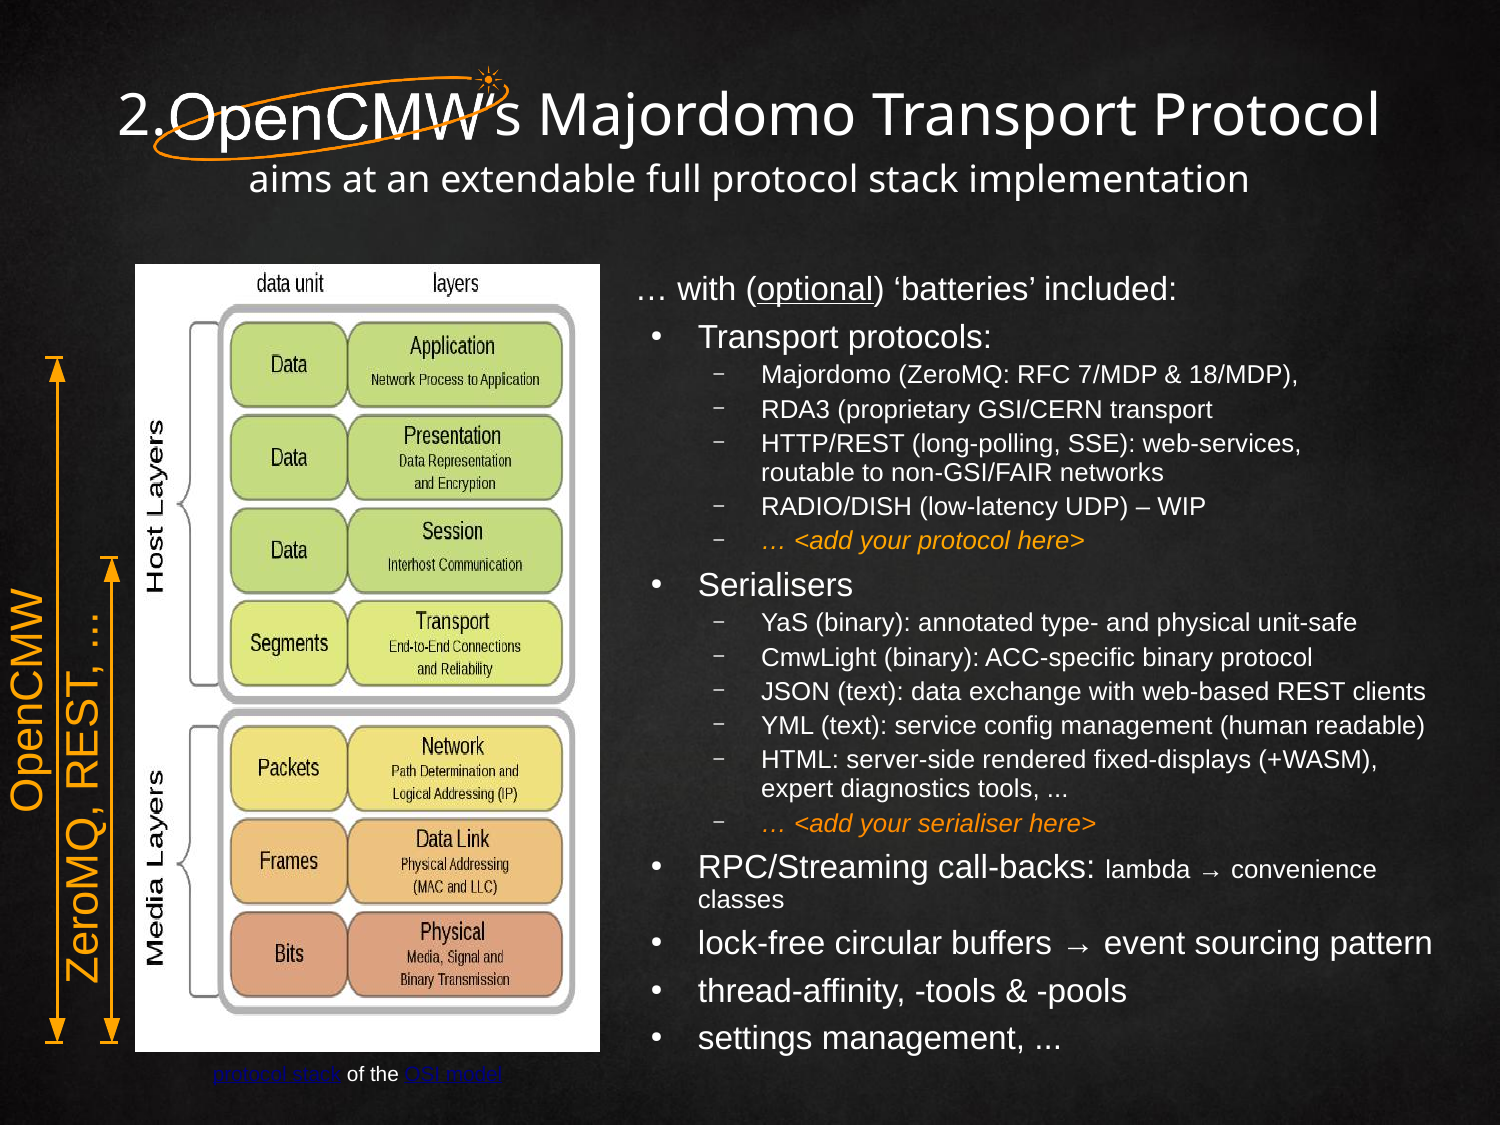

# 2. ‘s Majordomo Transport Protocol aims at an extendable full protocol stack implementation
… with (optional) ‘batteries’ included:
Transport protocols:
Majordomo (ZeroMQ: RFC 7/MDP & 18/MDP),
RDA3 (proprietary GSI/CERN transport
HTTP/REST (long-polling, SSE): web-services,
routable to non-GSI/FAIR networks
RADIO/DISH (low-latency UDP) – WIP
… <add your protocol here>
Serialisers
YaS (binary): annotated type- and physical unit-safe
CmwLight (binary): ACC-specific binary protocol
JSON (text): data exchange with web-based REST clients
YML (text): service config management (human readable)
HTML: server-side rendered fixed-displays (+WASM),
expert diagnostics tools, ...
… <add your serialiser here>
RPC/Streaming call-backs: lambda → convenience classes
lock-free circular buffers → event sourcing pattern
thread-affinity, -tools & -pools
settings management, ...
protocol stack of the OSI model